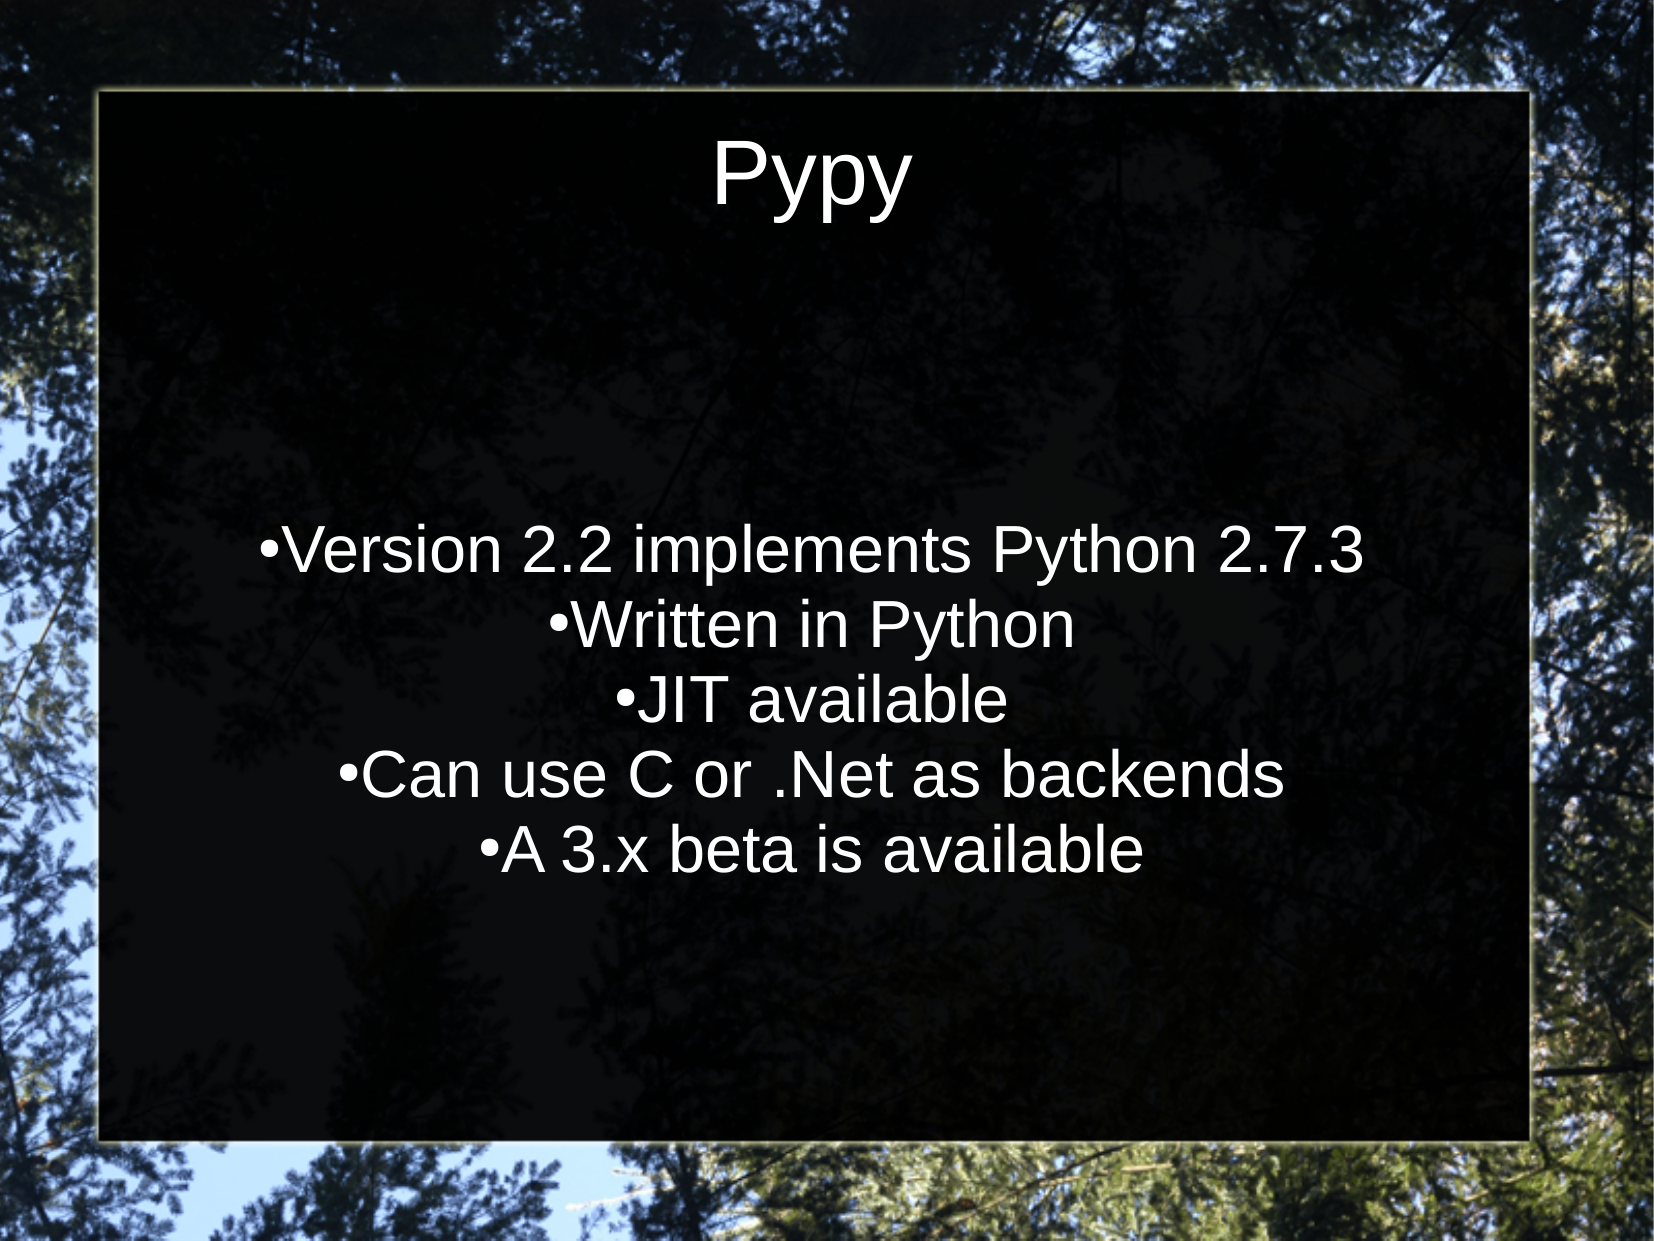

# Pypy
Version 2.2 implements Python 2.7.3
Written in Python
JIT available
Can use C or .Net as backends
A 3.x beta is available